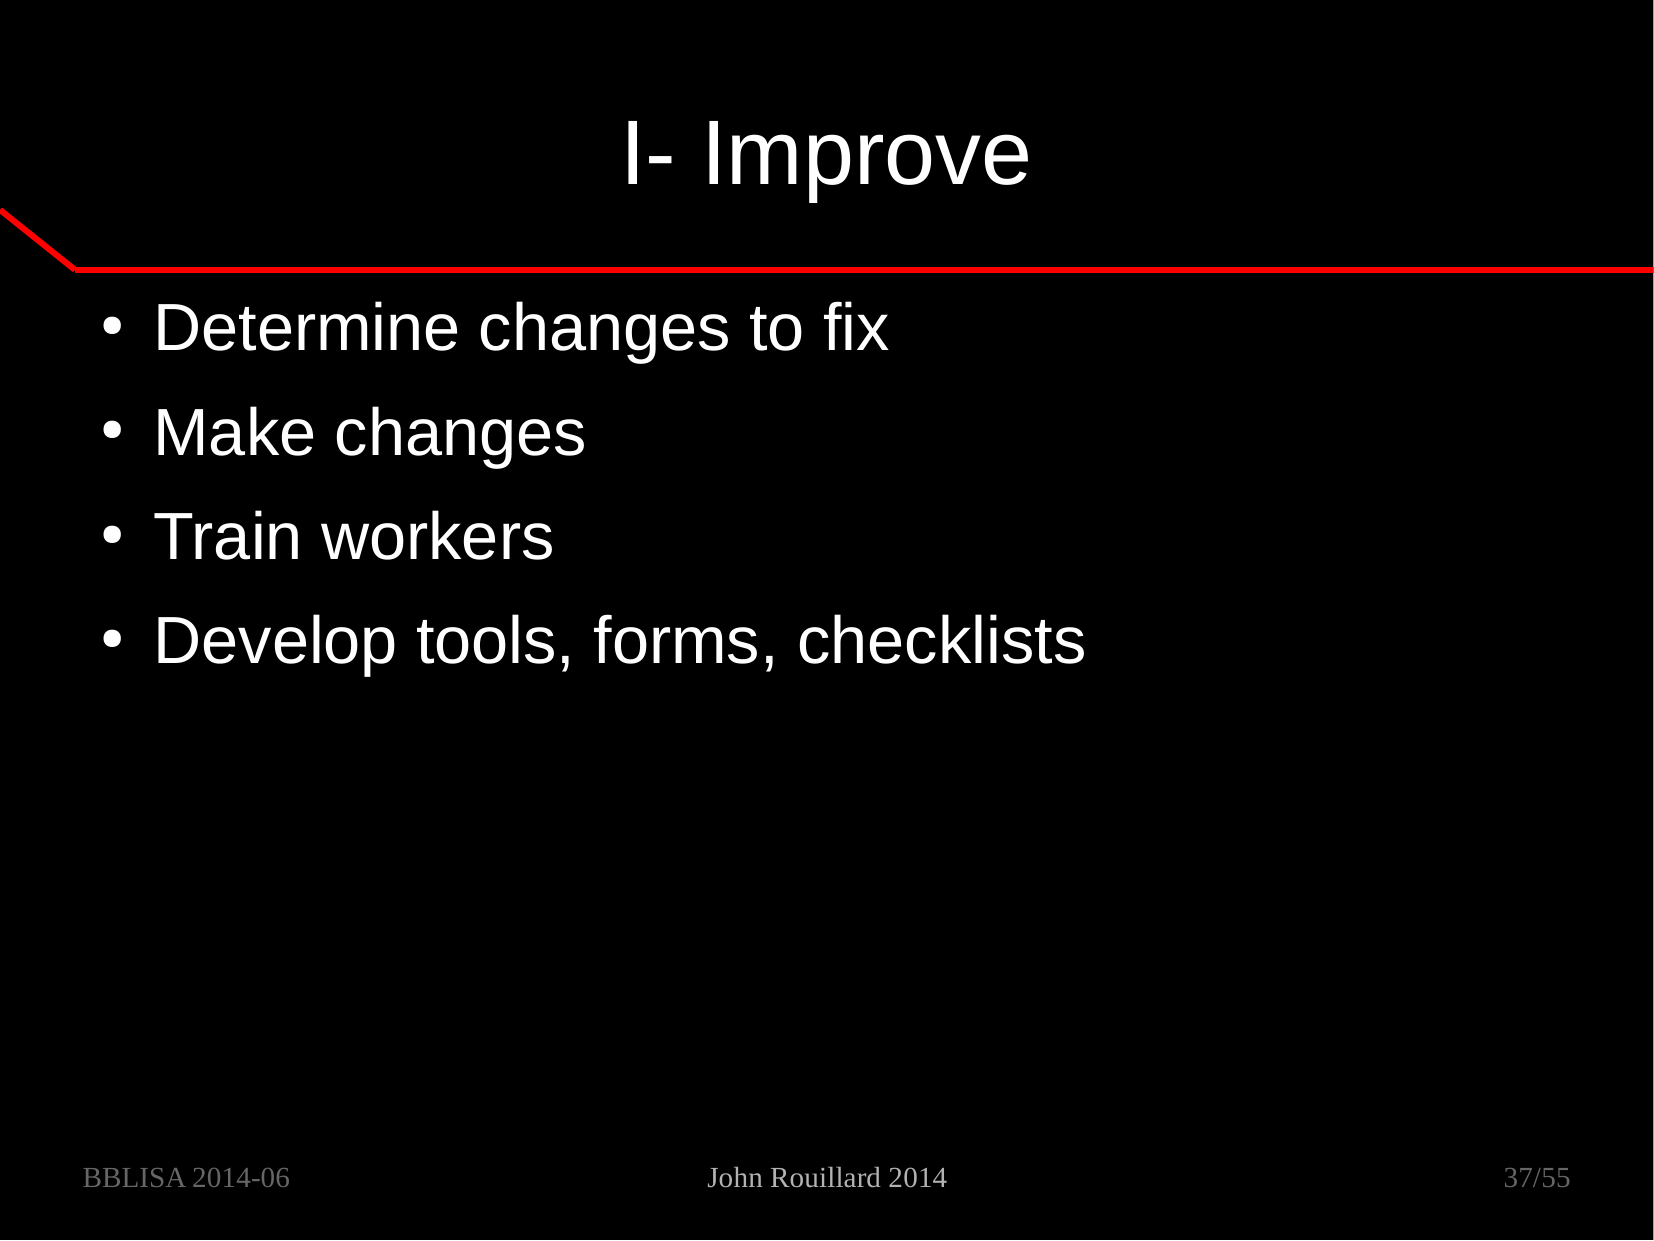

# I- Improve
Determine changes to fix
Make changes
Train workers
Develop tools, forms, checklists
BBLISA 2014-06
John Rouillard 2014
37